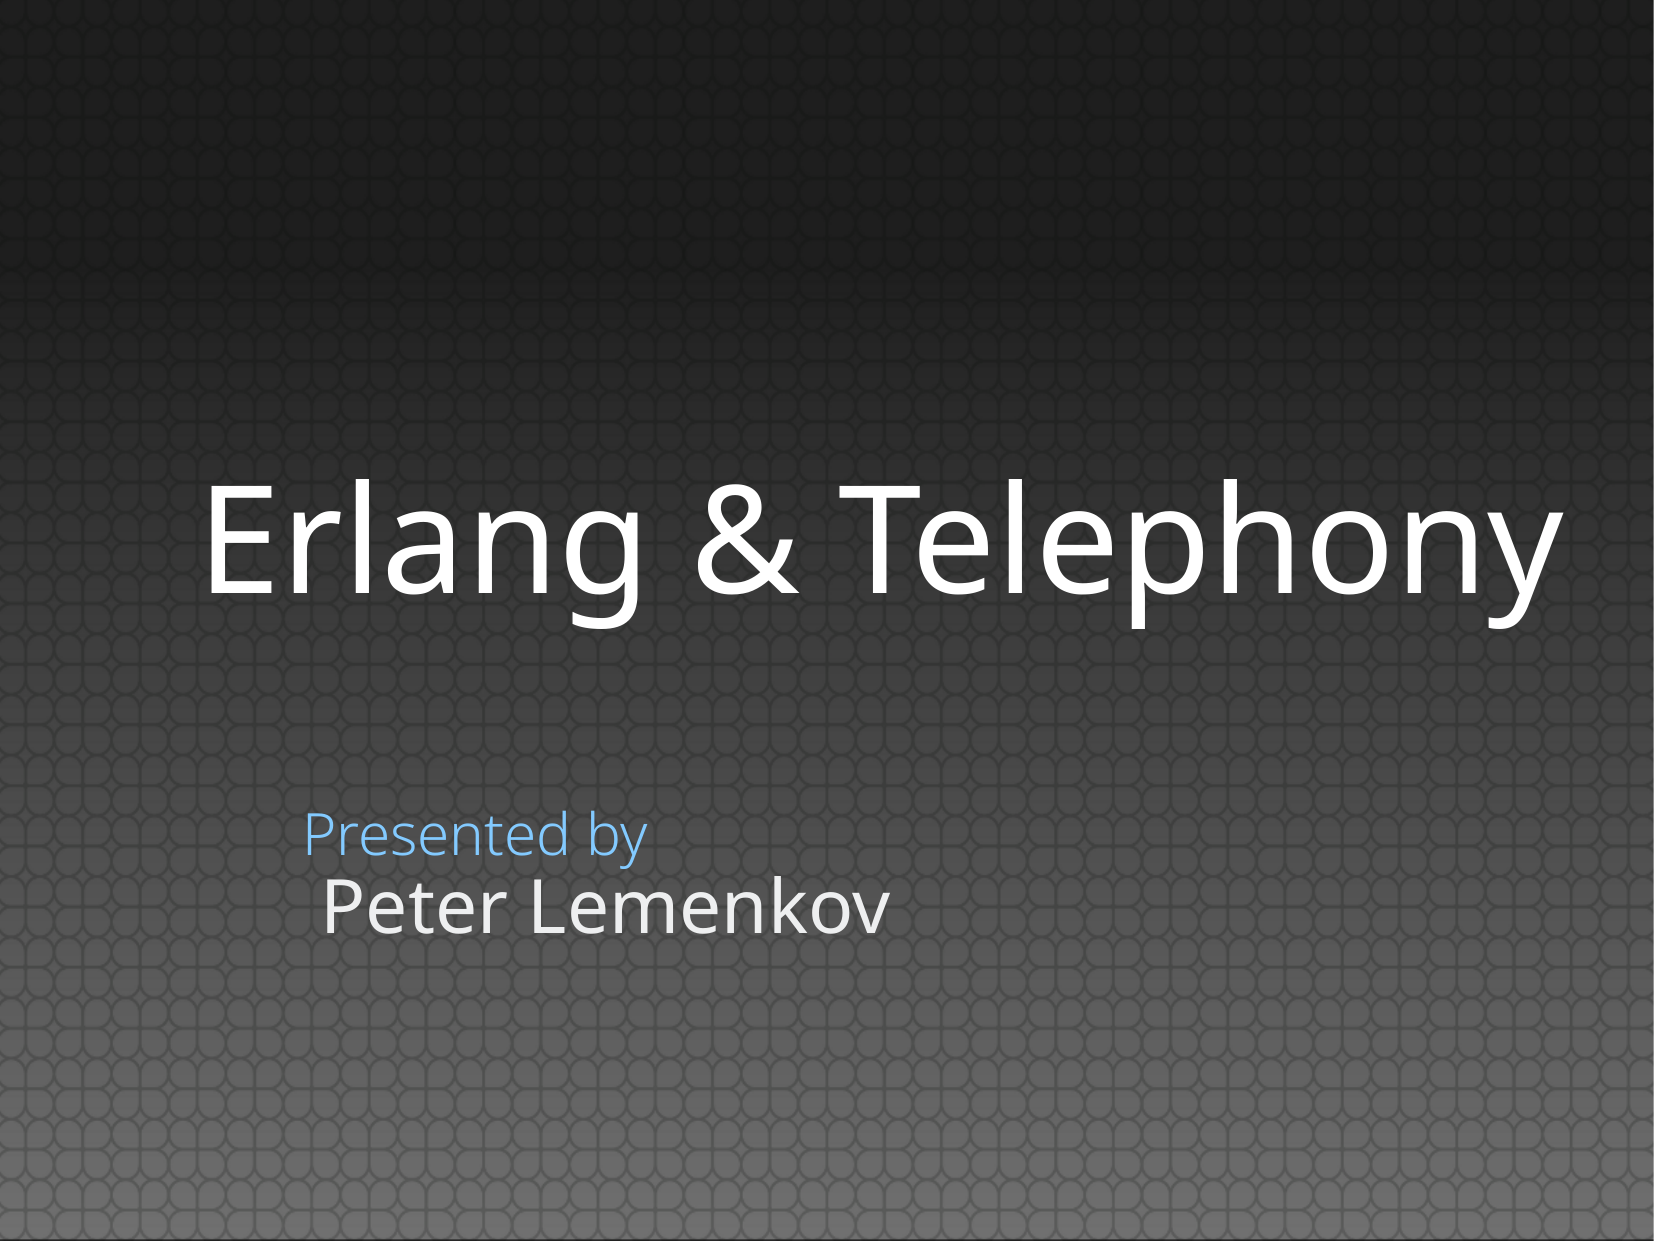

Erlang & Telephony
Presented by
Peter Lemenkov